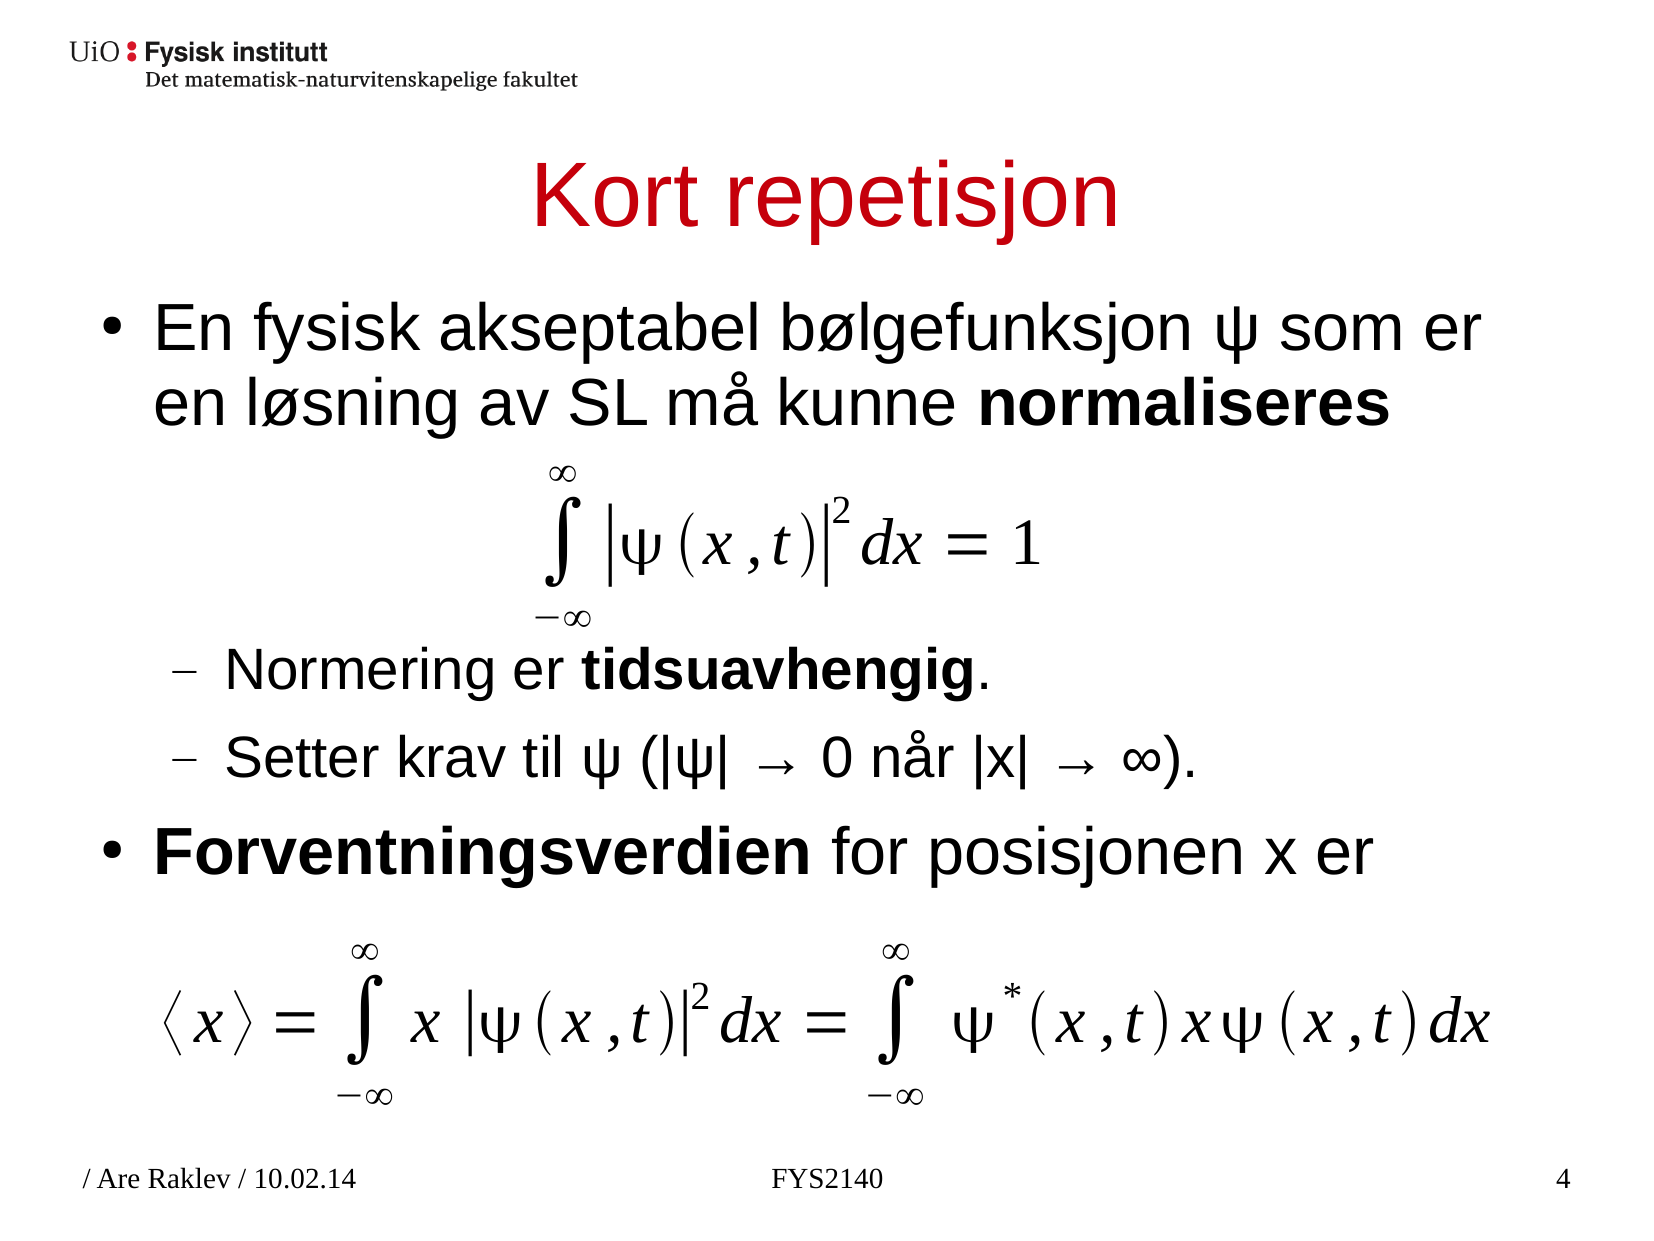

# Kort repetisjon
En fysisk akseptabel bølgefunksjon ψ som er en løsning av SL må kunne normaliseres
Normering er tidsuavhengig.
Setter krav til ψ (|ψ| → 0 når |x| → ∞).
Forventningsverdien for posisjonen x er
/ Are Raklev / 10.02.14
FYS2140
4